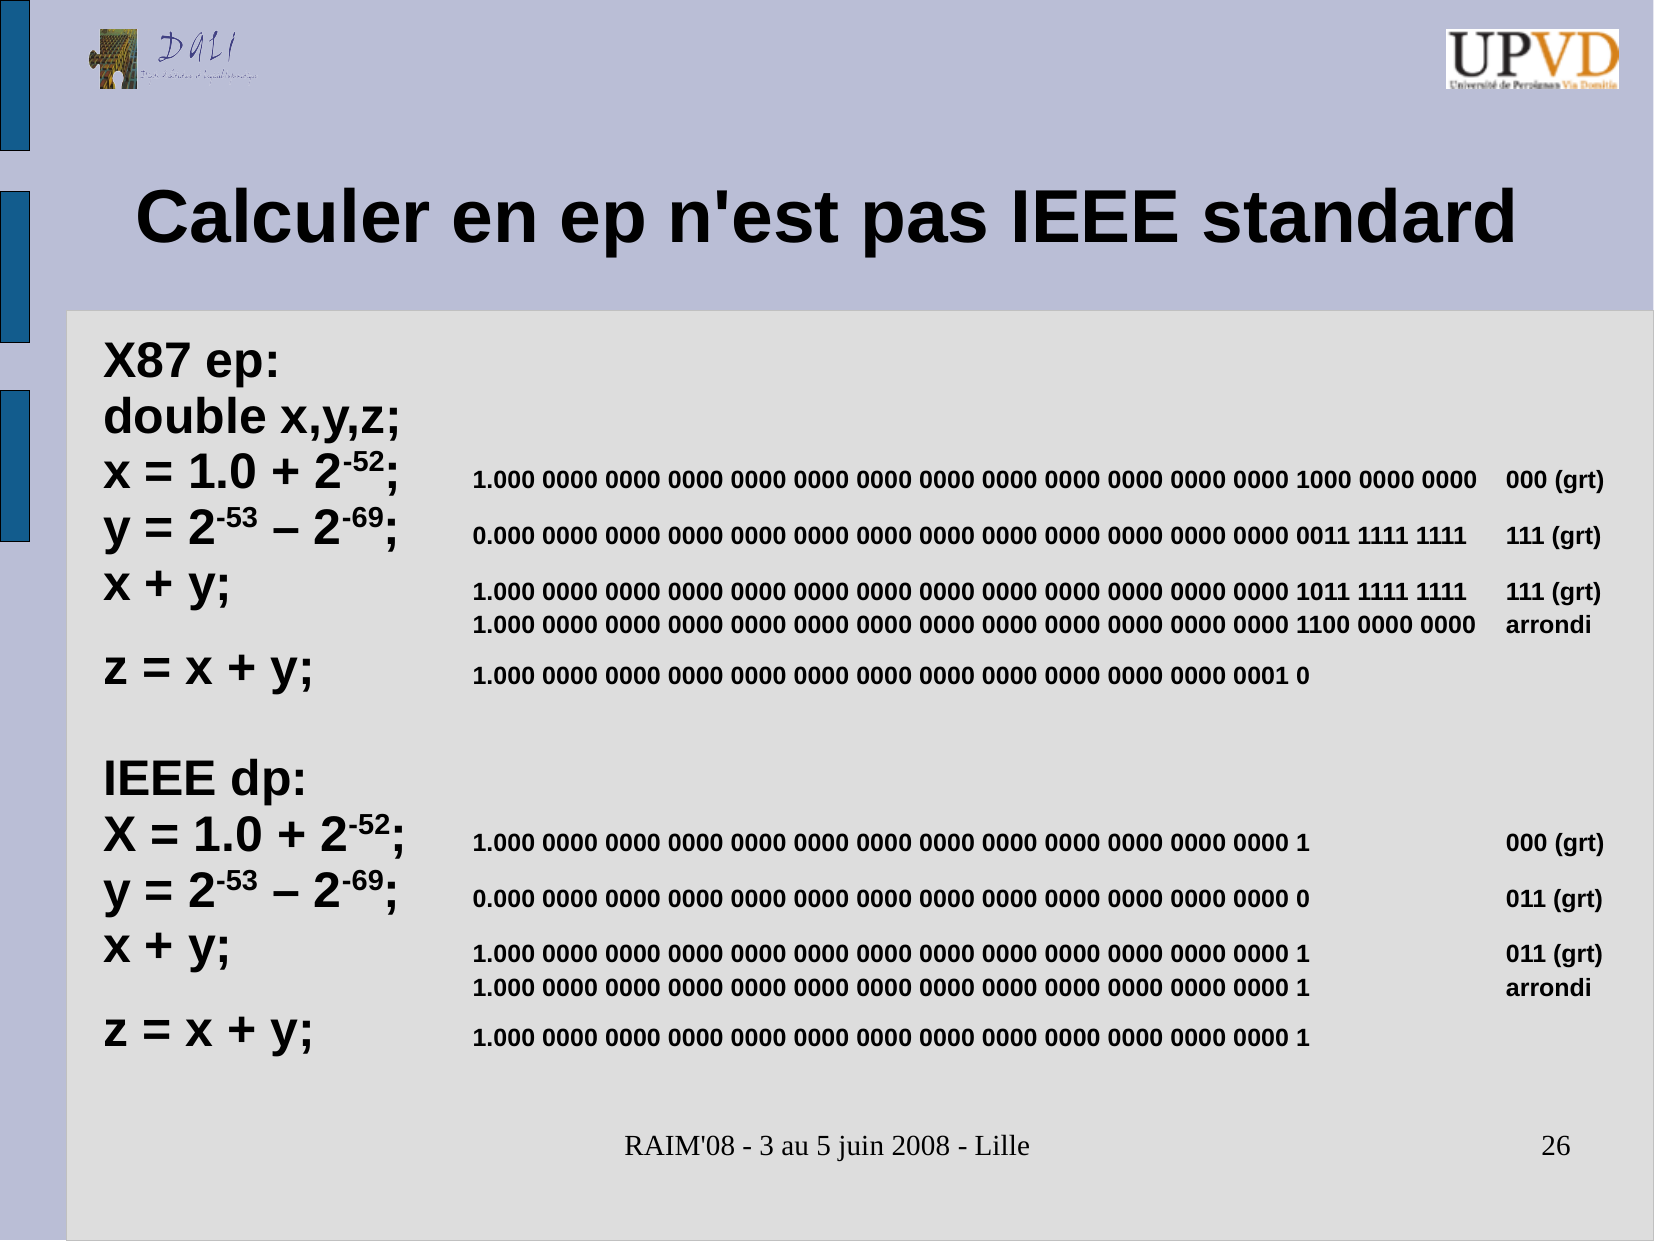

Calculer en ep n'est pas IEEE standard
X87 ep:
double x,y,z;
x = 1.0 + 2-52;	1.000 0000 0000 0000 0000 0000 0000 0000 0000 0000 0000 0000 0000 1000 0000 0000	000 (grt)
y = 2-53 – 2-69;	0.000 0000 0000 0000 0000 0000 0000 0000 0000 0000 0000 0000 0000 0011 1111 1111	111 (grt)
x + y;				1.000 0000 0000 0000 0000 0000 0000 0000 0000 0000 0000 0000 0000 1011 1111 1111	111 (grt)
					1.000 0000 0000 0000 0000 0000 0000 0000 0000 0000 0000 0000 0000 1100 0000 0000	arrondi
z = x + y;			1.000 0000 0000 0000 0000 0000 0000 0000 0000 0000 0000 0000 0001 0
IEEE dp:
X = 1.0 + 2-52;	1.000 0000 0000 0000 0000 0000 0000 0000 0000 0000 0000 0000 0000 1			000 (grt)
y = 2-53 – 2-69;	0.000 0000 0000 0000 0000 0000 0000 0000 0000 0000 0000 0000 0000 0			011 (grt)
x + y;				1.000 0000 0000 0000 0000 0000 0000 0000 0000 0000 0000 0000 0000 1			011 (grt)
					1.000 0000 0000 0000 0000 0000 0000 0000 0000 0000 0000 0000 0000 1			arrondi
z = x + y;			1.000 0000 0000 0000 0000 0000 0000 0000 0000 0000 0000 0000 0000 1
RAIM'08 - 3 au 5 juin 2008 - Lille
26